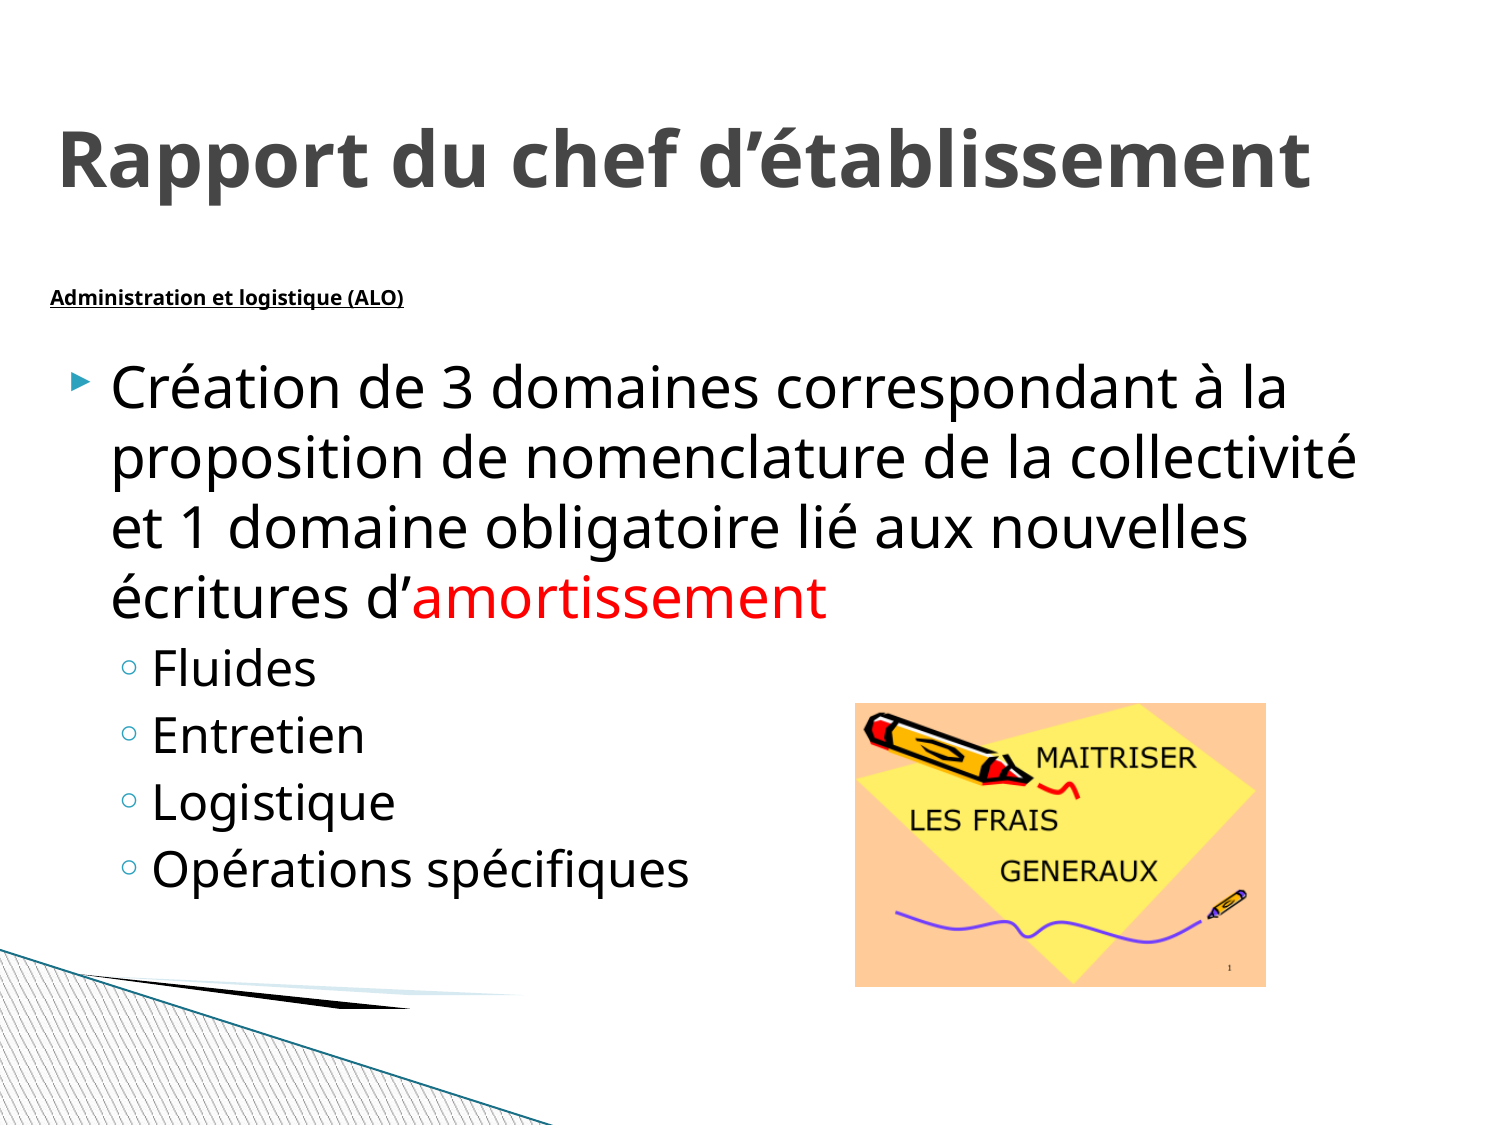

# Rapport du chef d’établissement
Administration et logistique (ALO)
Création de 3 domaines correspondant à la proposition de nomenclature de la collectivité et 1 domaine obligatoire lié aux nouvelles écritures d’amortissement
Fluides
Entretien
Logistique
Opérations spécifiques